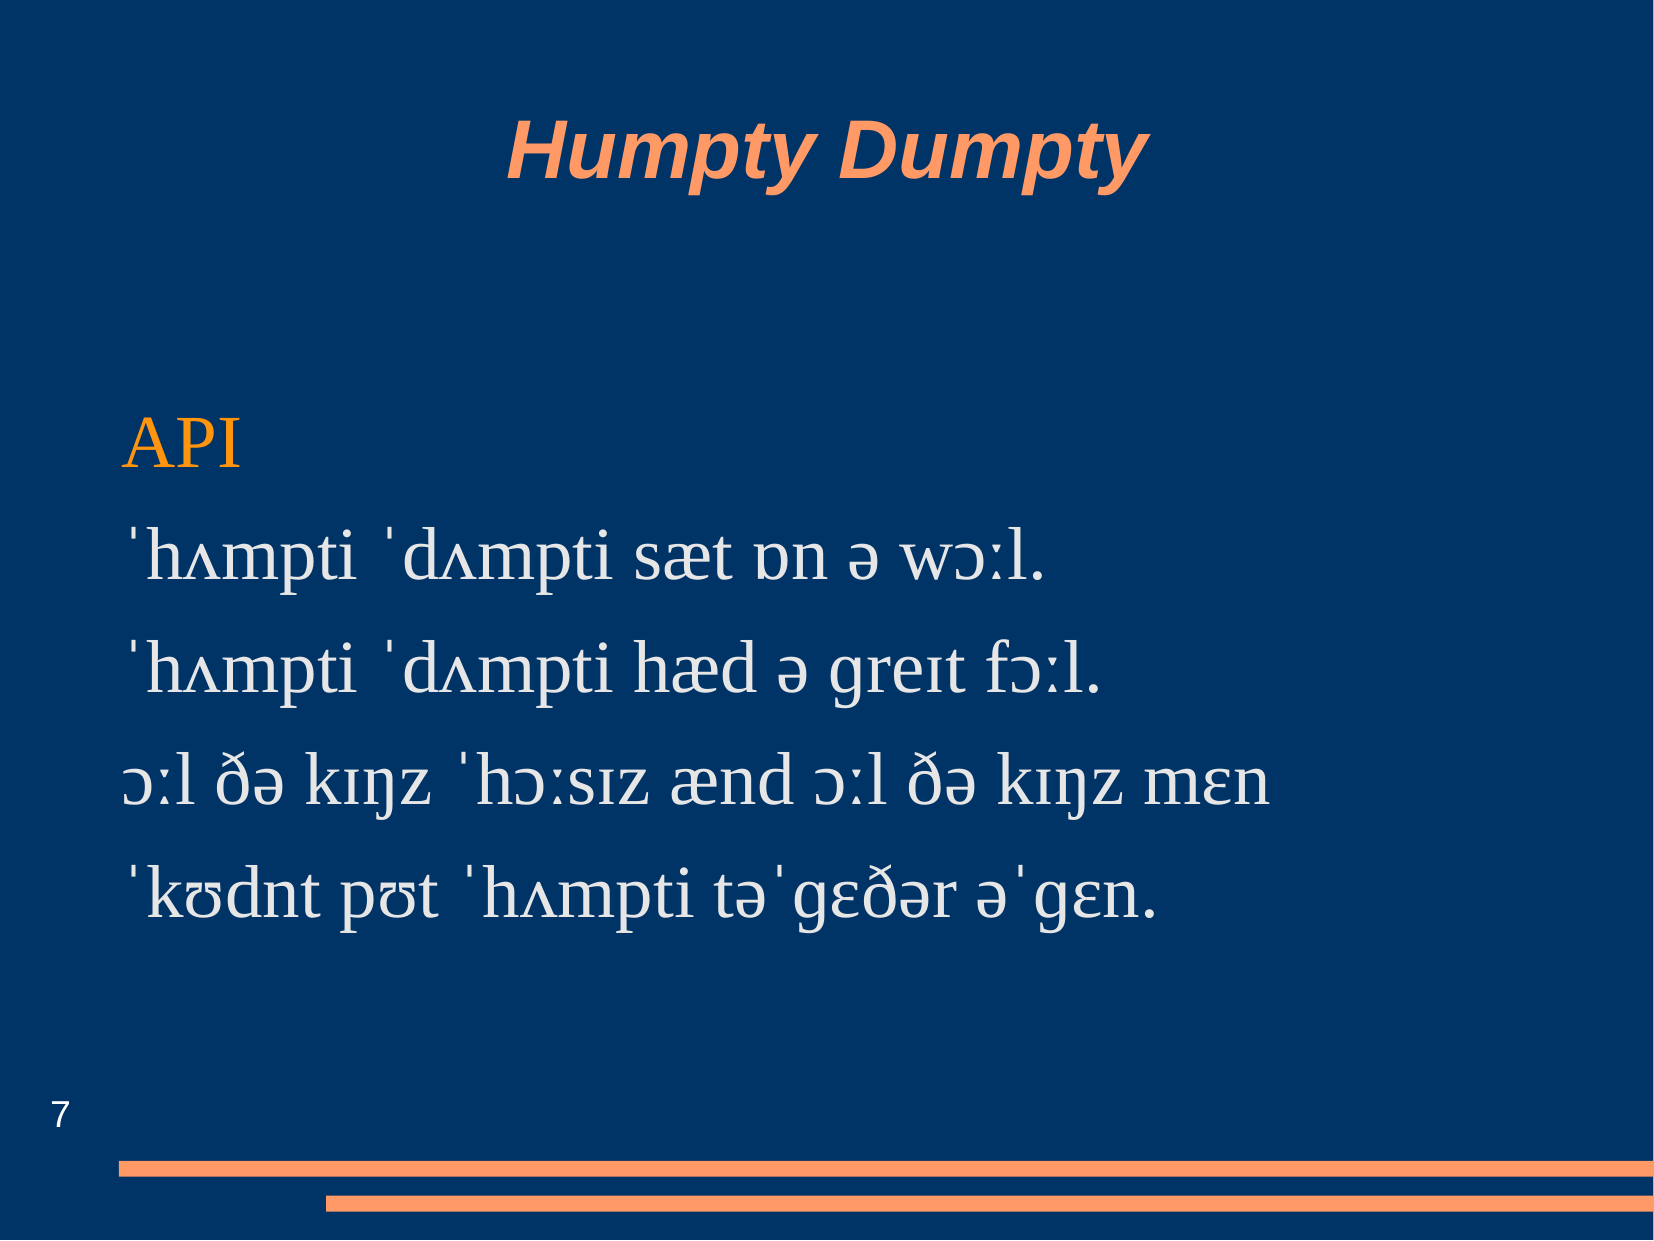

# Humpty Dumpty
API
ˈhʌmpti ˈdʌmpti sæt ɒn ə wɔːl.
ˈhʌmpti ˈdʌmpti hæd ə ɡreɪt fɔːl.
ɔːl ðə kɪŋz ˈhɔːsɪz ænd ɔːl ðə kɪŋz mɛn
ˈkʊdnt pʊt ˈhʌmpti təˈɡɛðər əˈɡɛn.